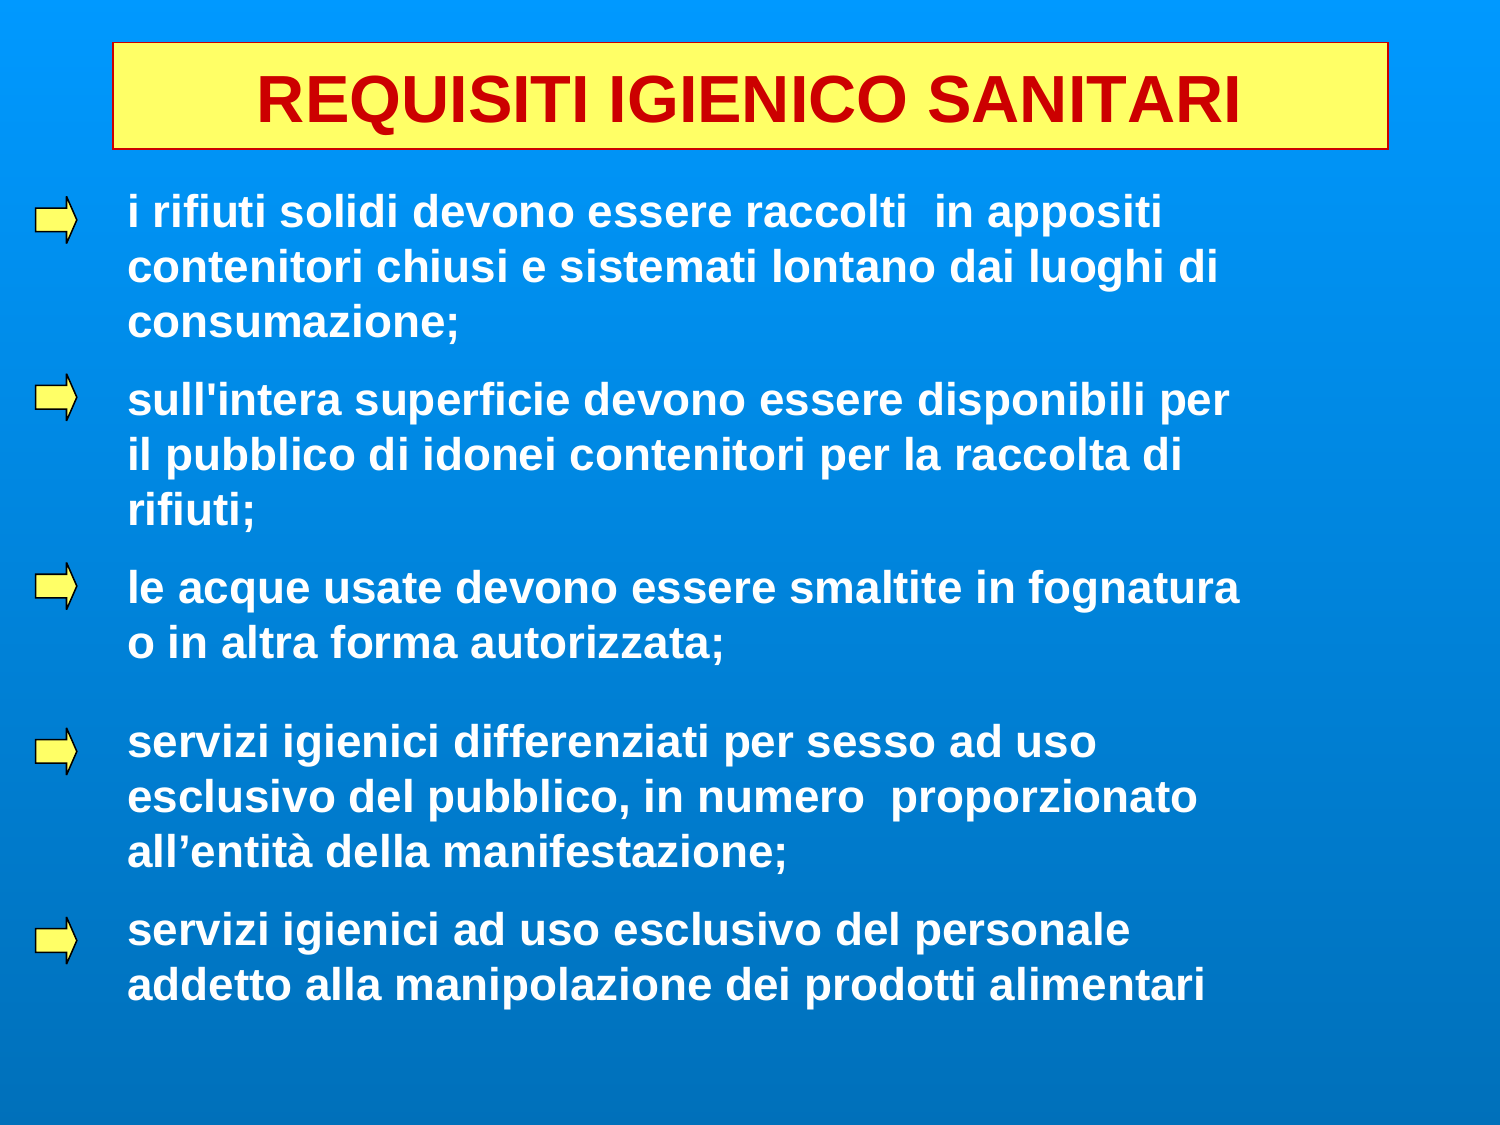

# REQUISITI IGIENICO SANITARI
i rifiuti solidi devono essere raccolti in appositi contenitori chiusi e sistemati lontano dai luoghi di consumazione;
sull'intera superficie devono essere disponibili per il pubblico di idonei contenitori per la raccolta di rifiuti;
le acque usate devono essere smaltite in fognatura o in altra forma autorizzata;
servizi igienici differenziati per sesso ad uso esclusivo del pubblico, in numero proporzionato all’entità della manifestazione;
servizi igienici ad uso esclusivo del personale addetto alla manipolazione dei prodotti alimentari